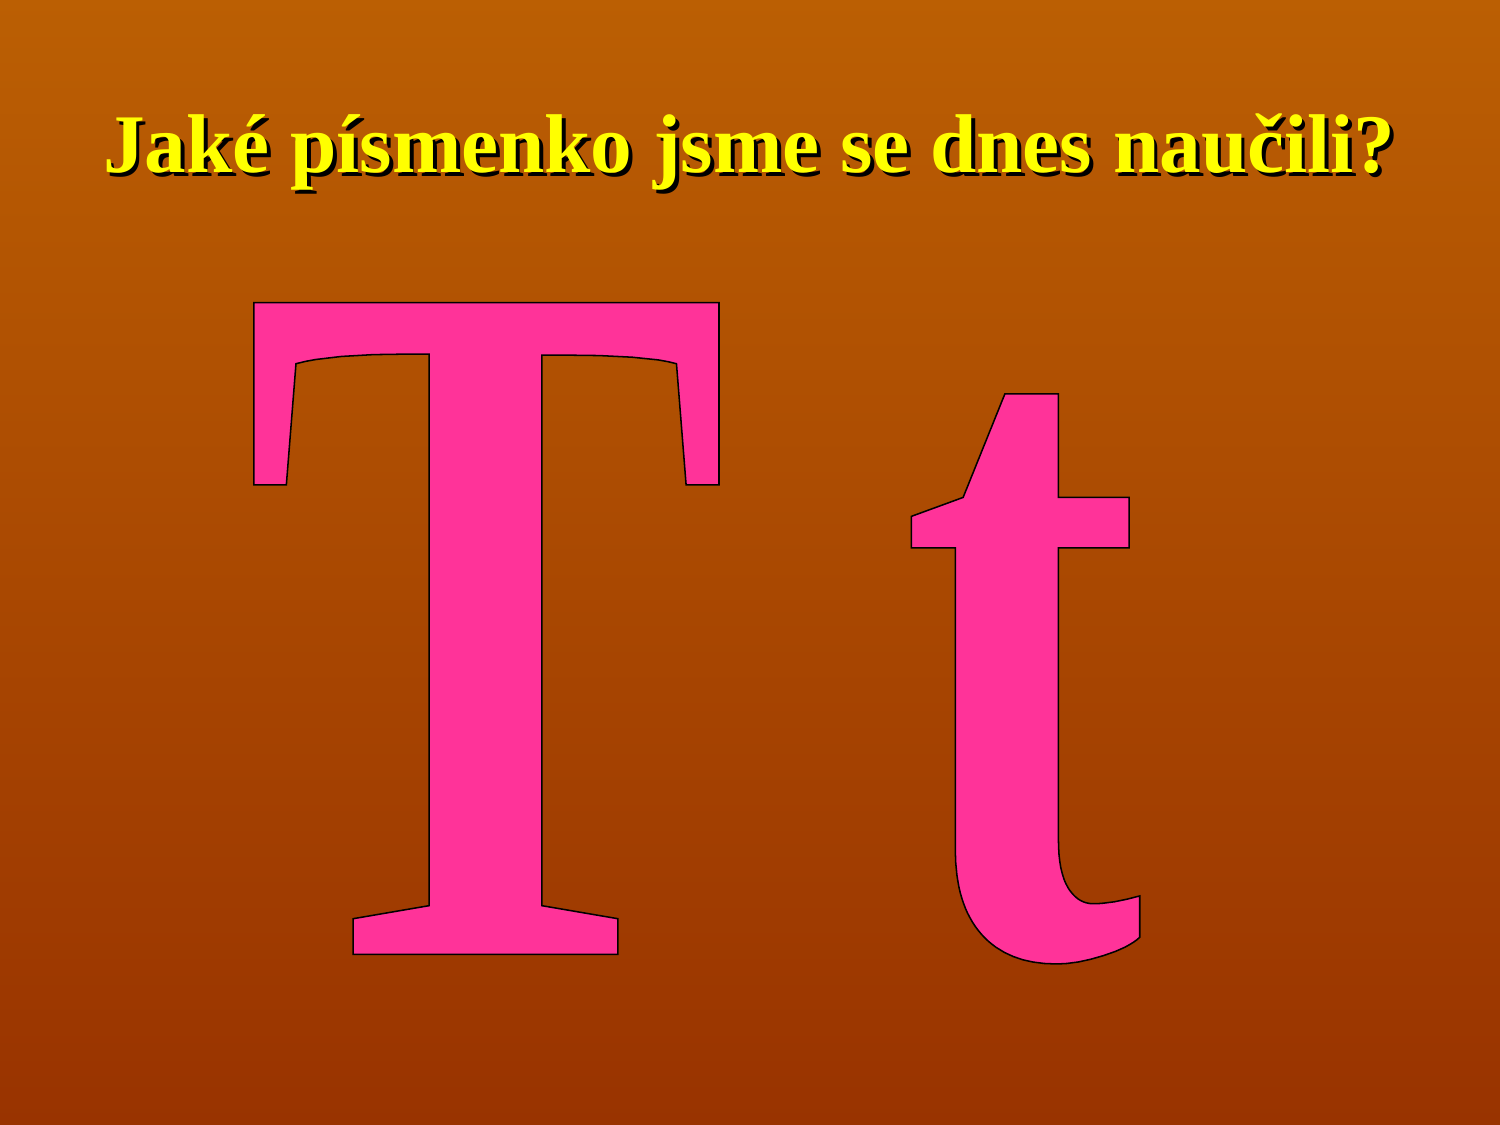

# Jaké písmenko jsme se dnes naučili?
T t